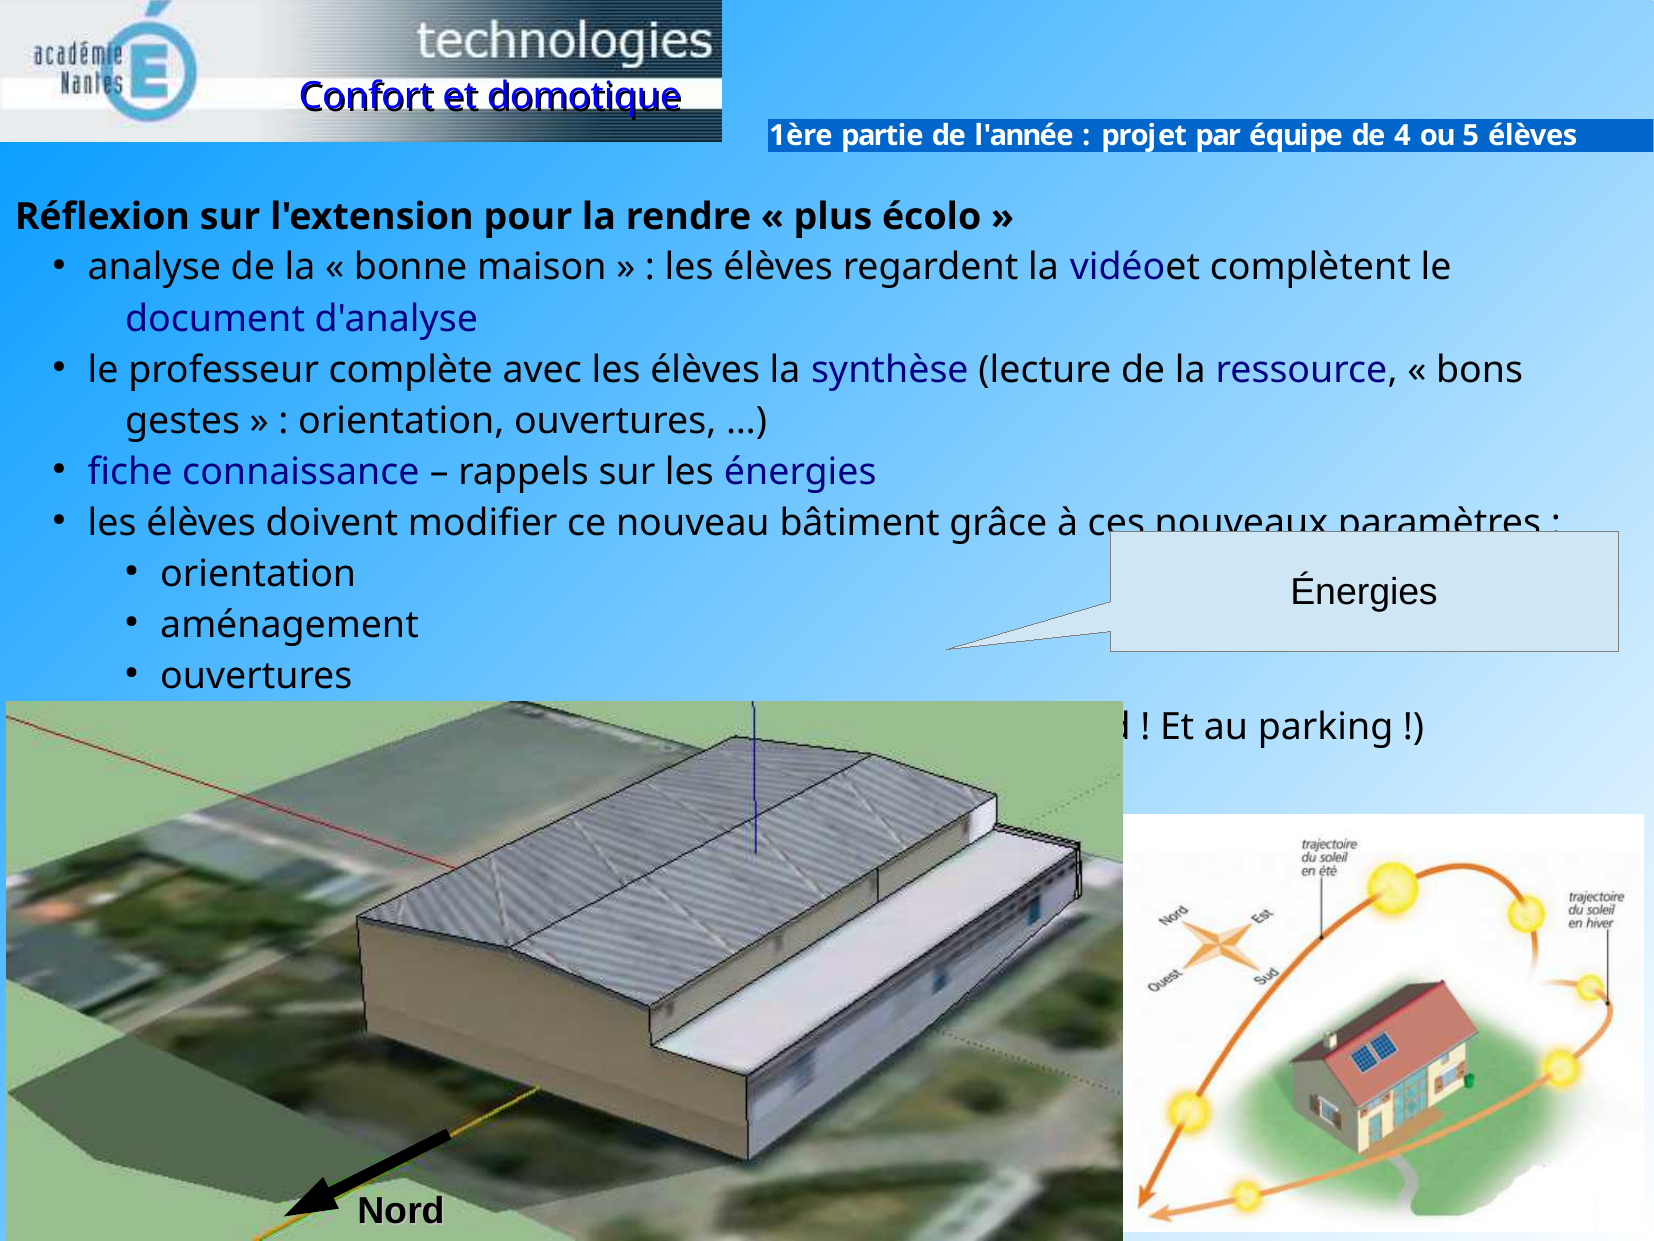

Confort et domotique
Réflexion sur l'extension pour la rendre « plus écolo »
analyse de la « bonne maison » : les élèves regardent la vidéoet complètent ledocument d'analyse
le professeur complète avec les élèves la synthèse (lecture de la ressource, « bons gestes » : orientation, ouvertures, …)
fiche connaissance – rappels sur les énergies
les élèves doivent modifier ce nouveau bâtiment grâce à ces nouveaux paramètres :
orientation
aménagement
ouvertures
les élèves le positionnent au bon endroit (attention au nord ! Et au parking !)
Énergies
Nord